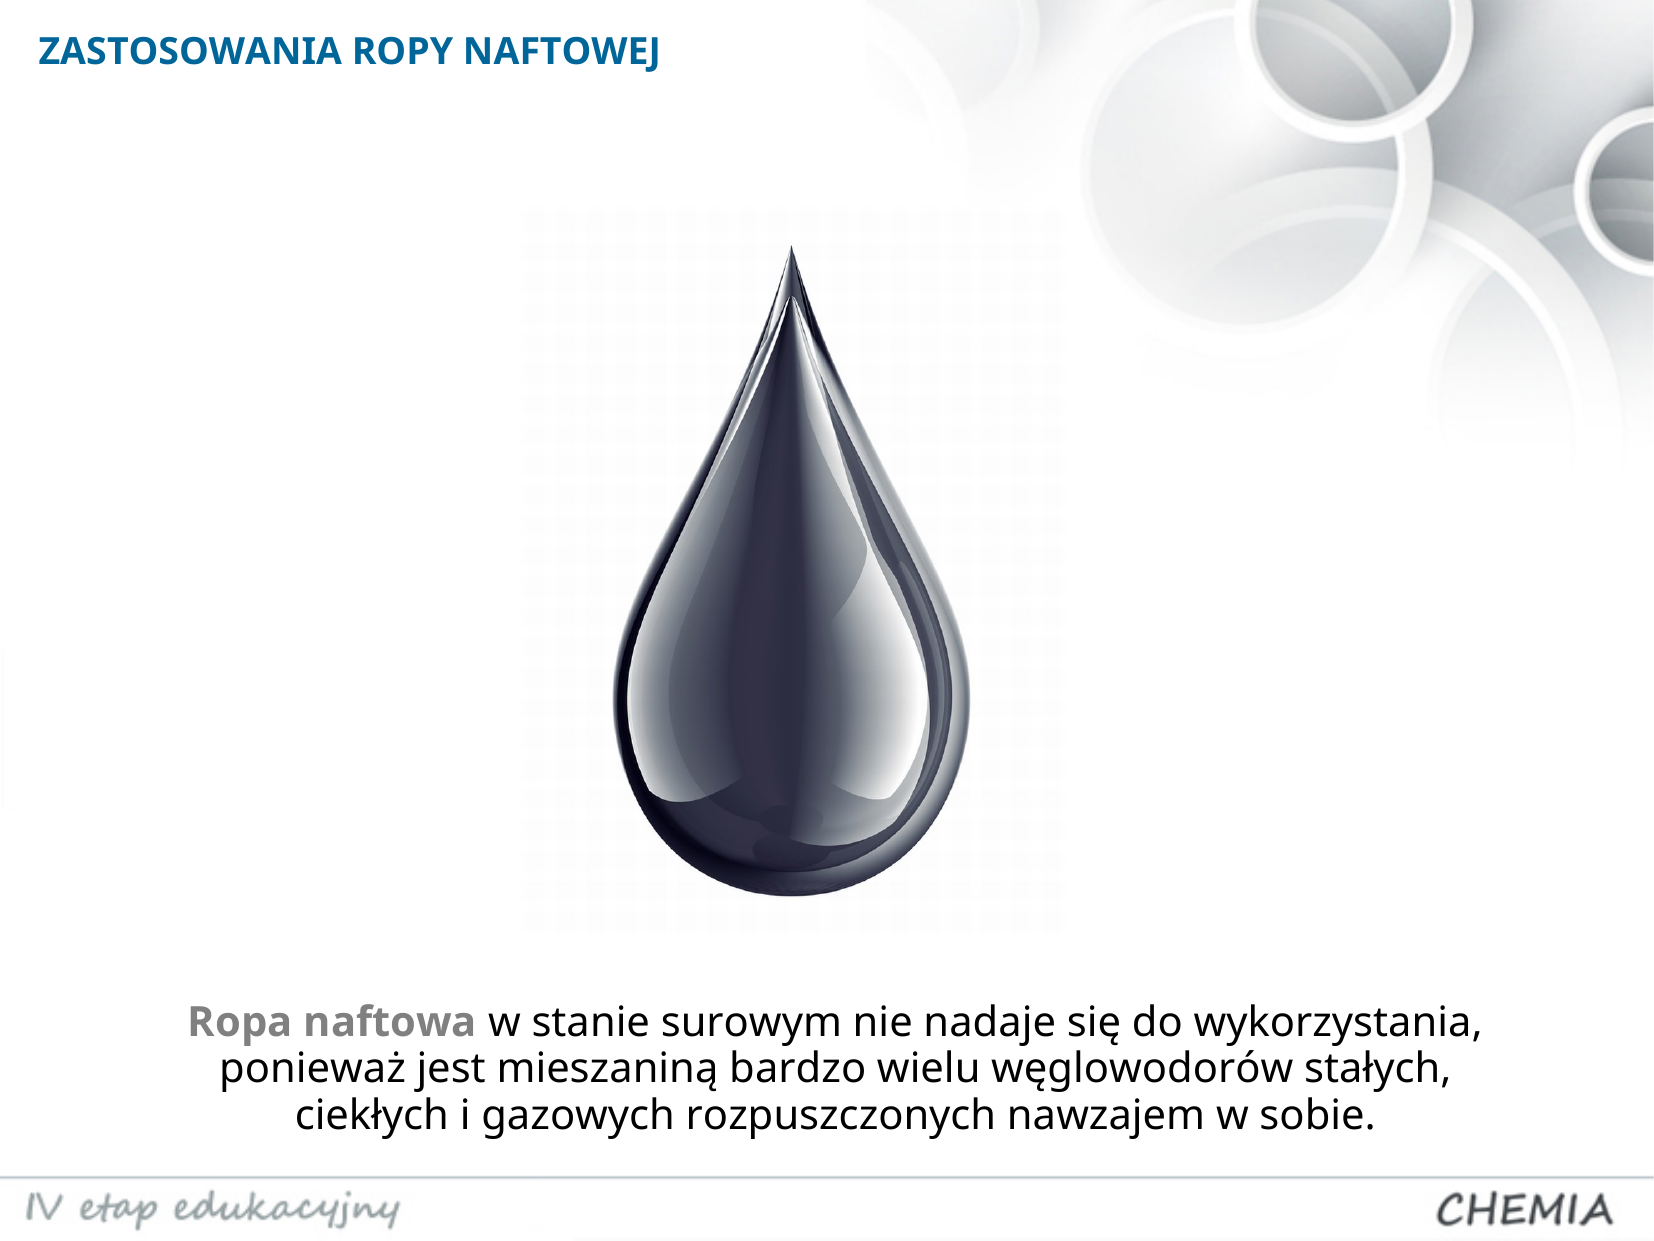

ZASTOSOWANIA ROPY NAFTOWEJ
# Ropa naftowa w stanie surowym nie nadaje się do wykorzystania, ponieważ jest mieszaniną bardzo wielu węglowodorów stałych, ciekłych i gazowych rozpuszczonych nawzajem w sobie.